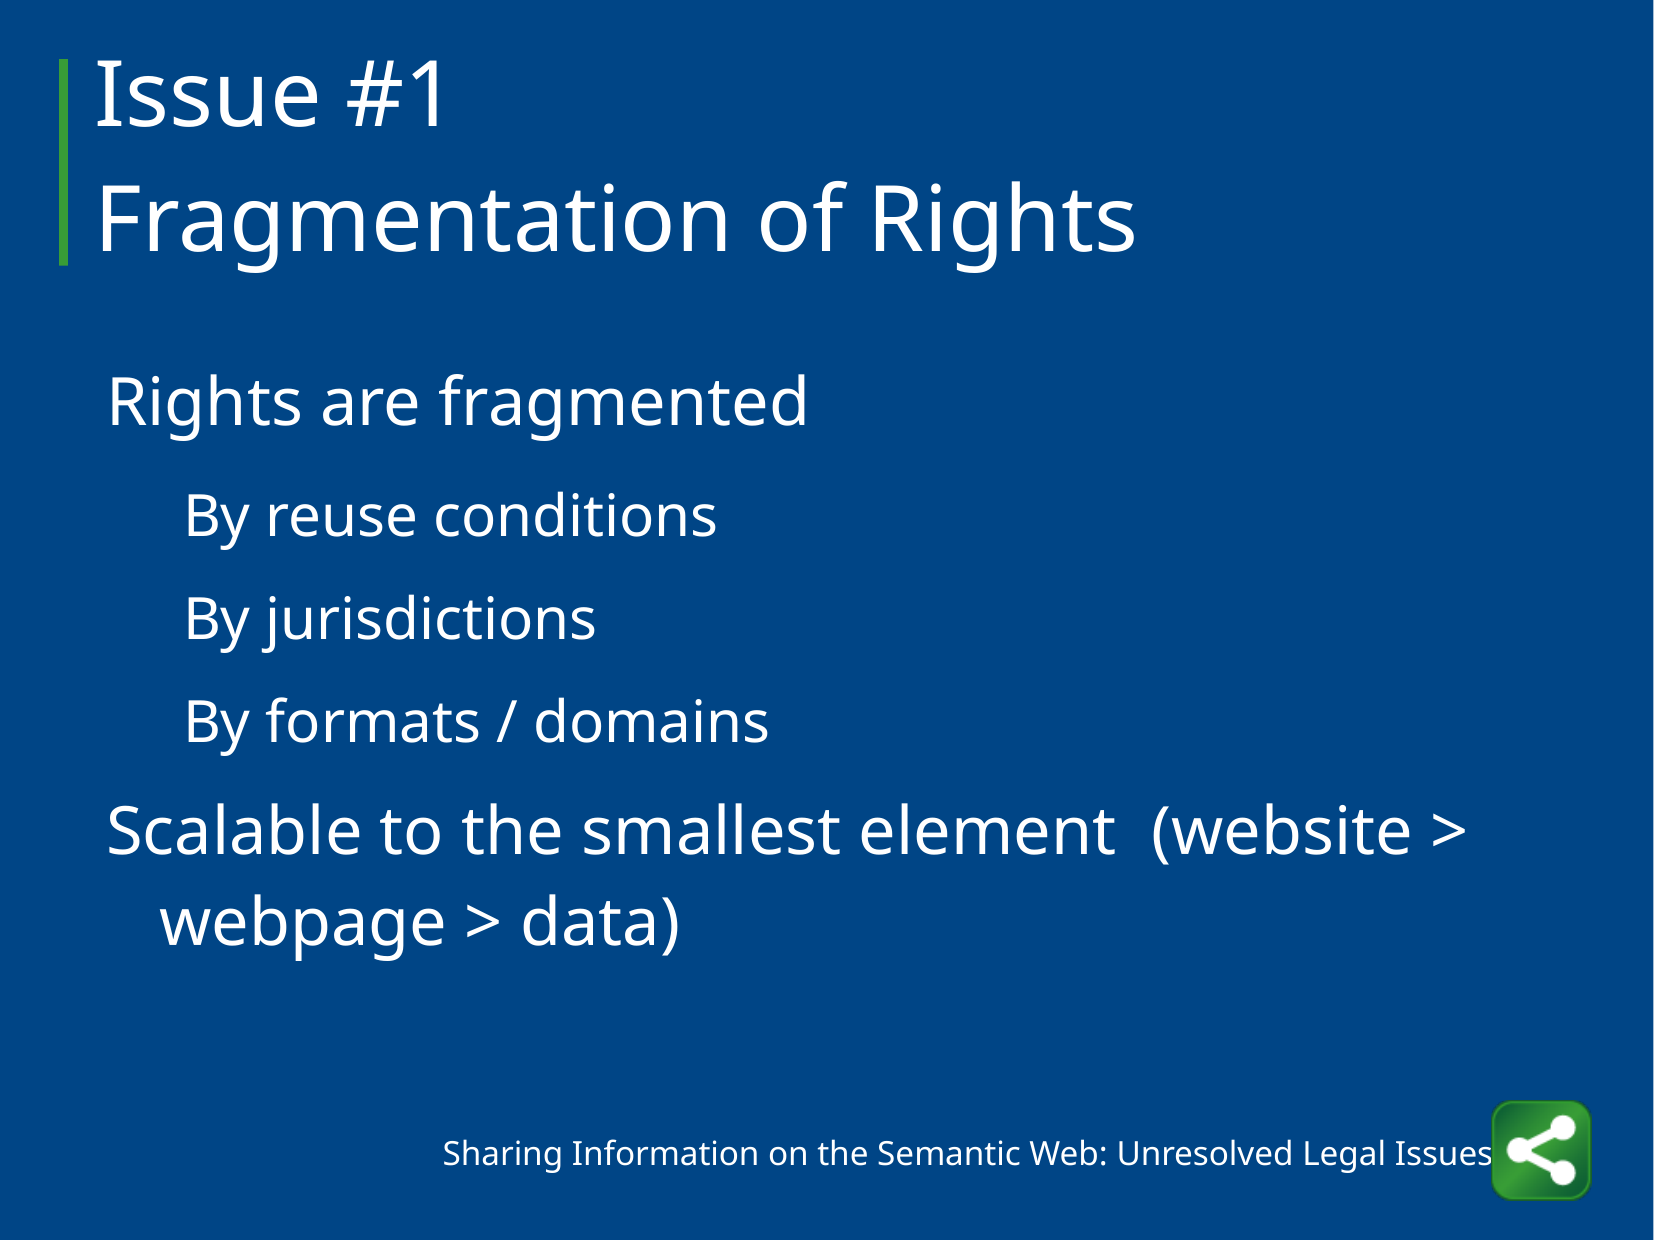

# Issue #1 Fragmentation of Rights
Rights are fragmented
By reuse conditions
By jurisdictions
By formats / domains
Scalable to the smallest element (website > webpage > data)